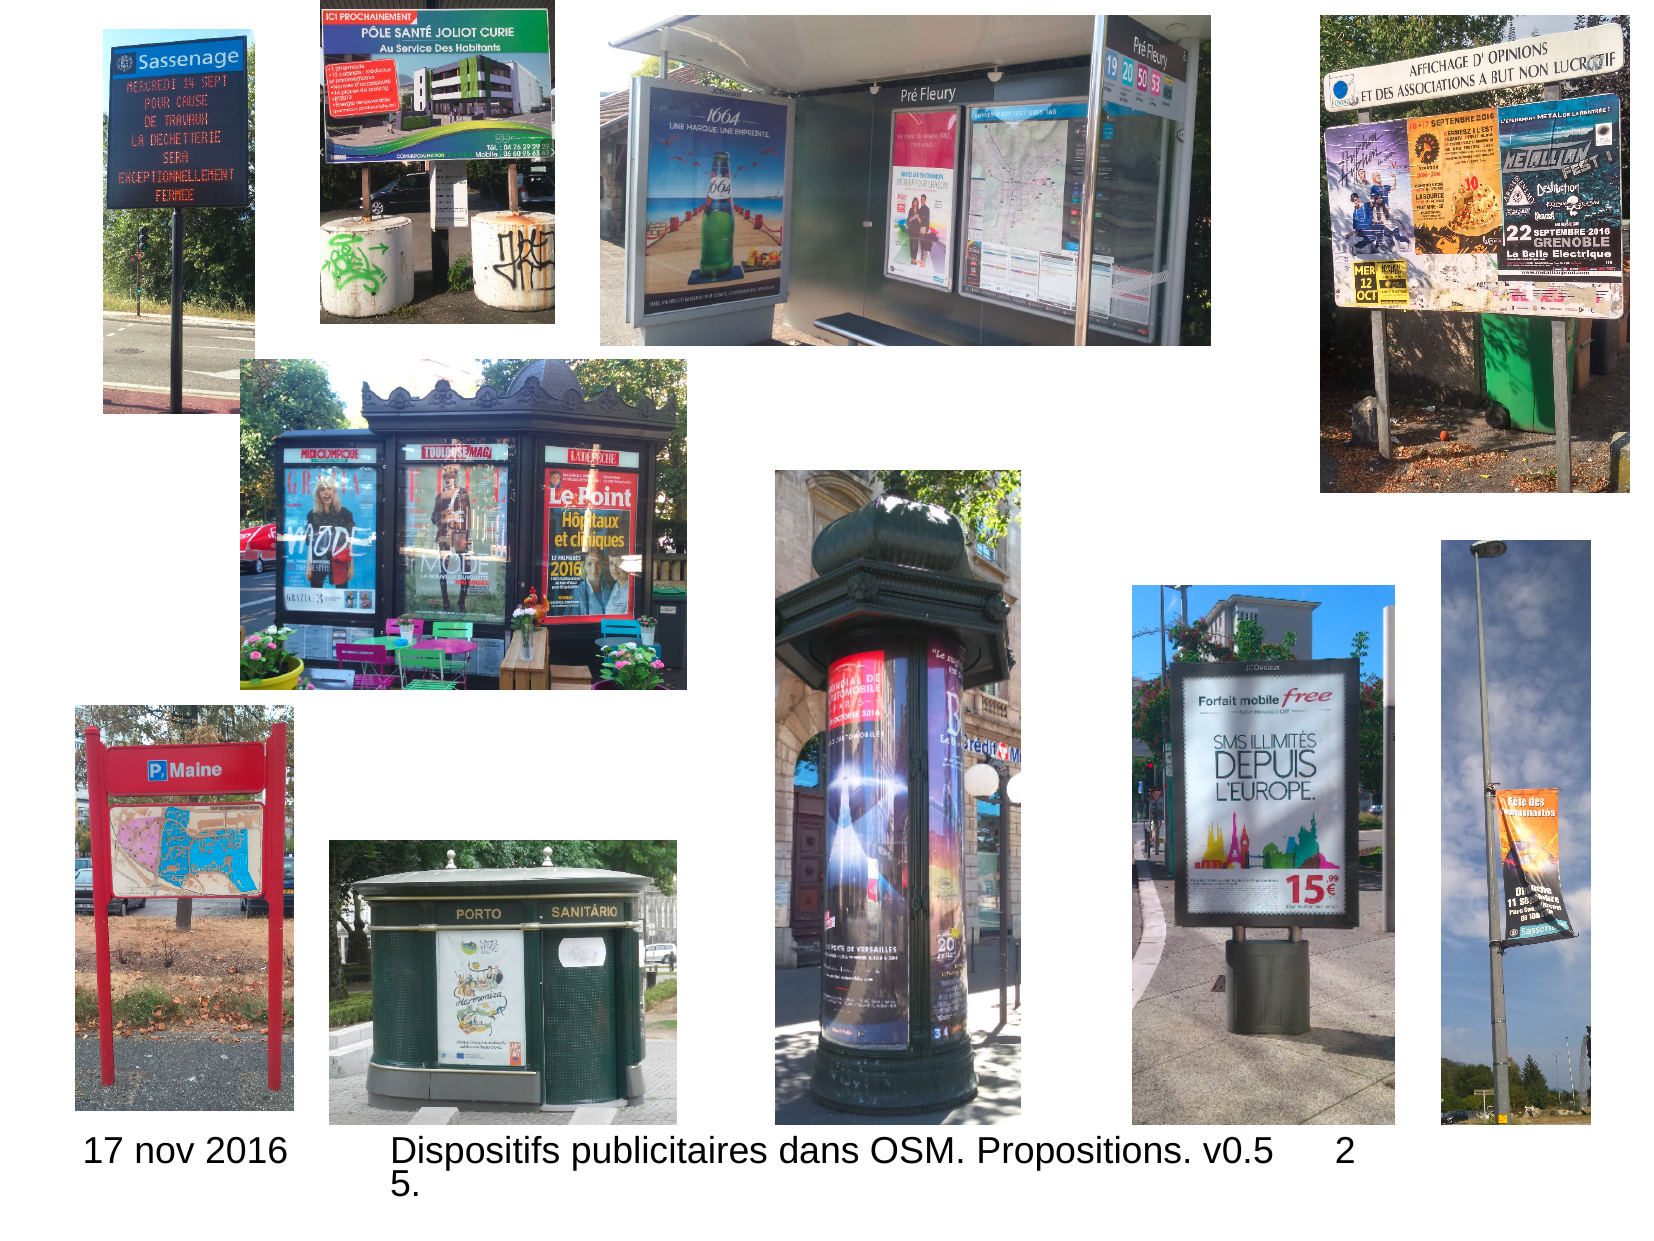

#
17 nov 2016
Dispositifs publicitaires dans OSM. Propositions. v0.55.
2